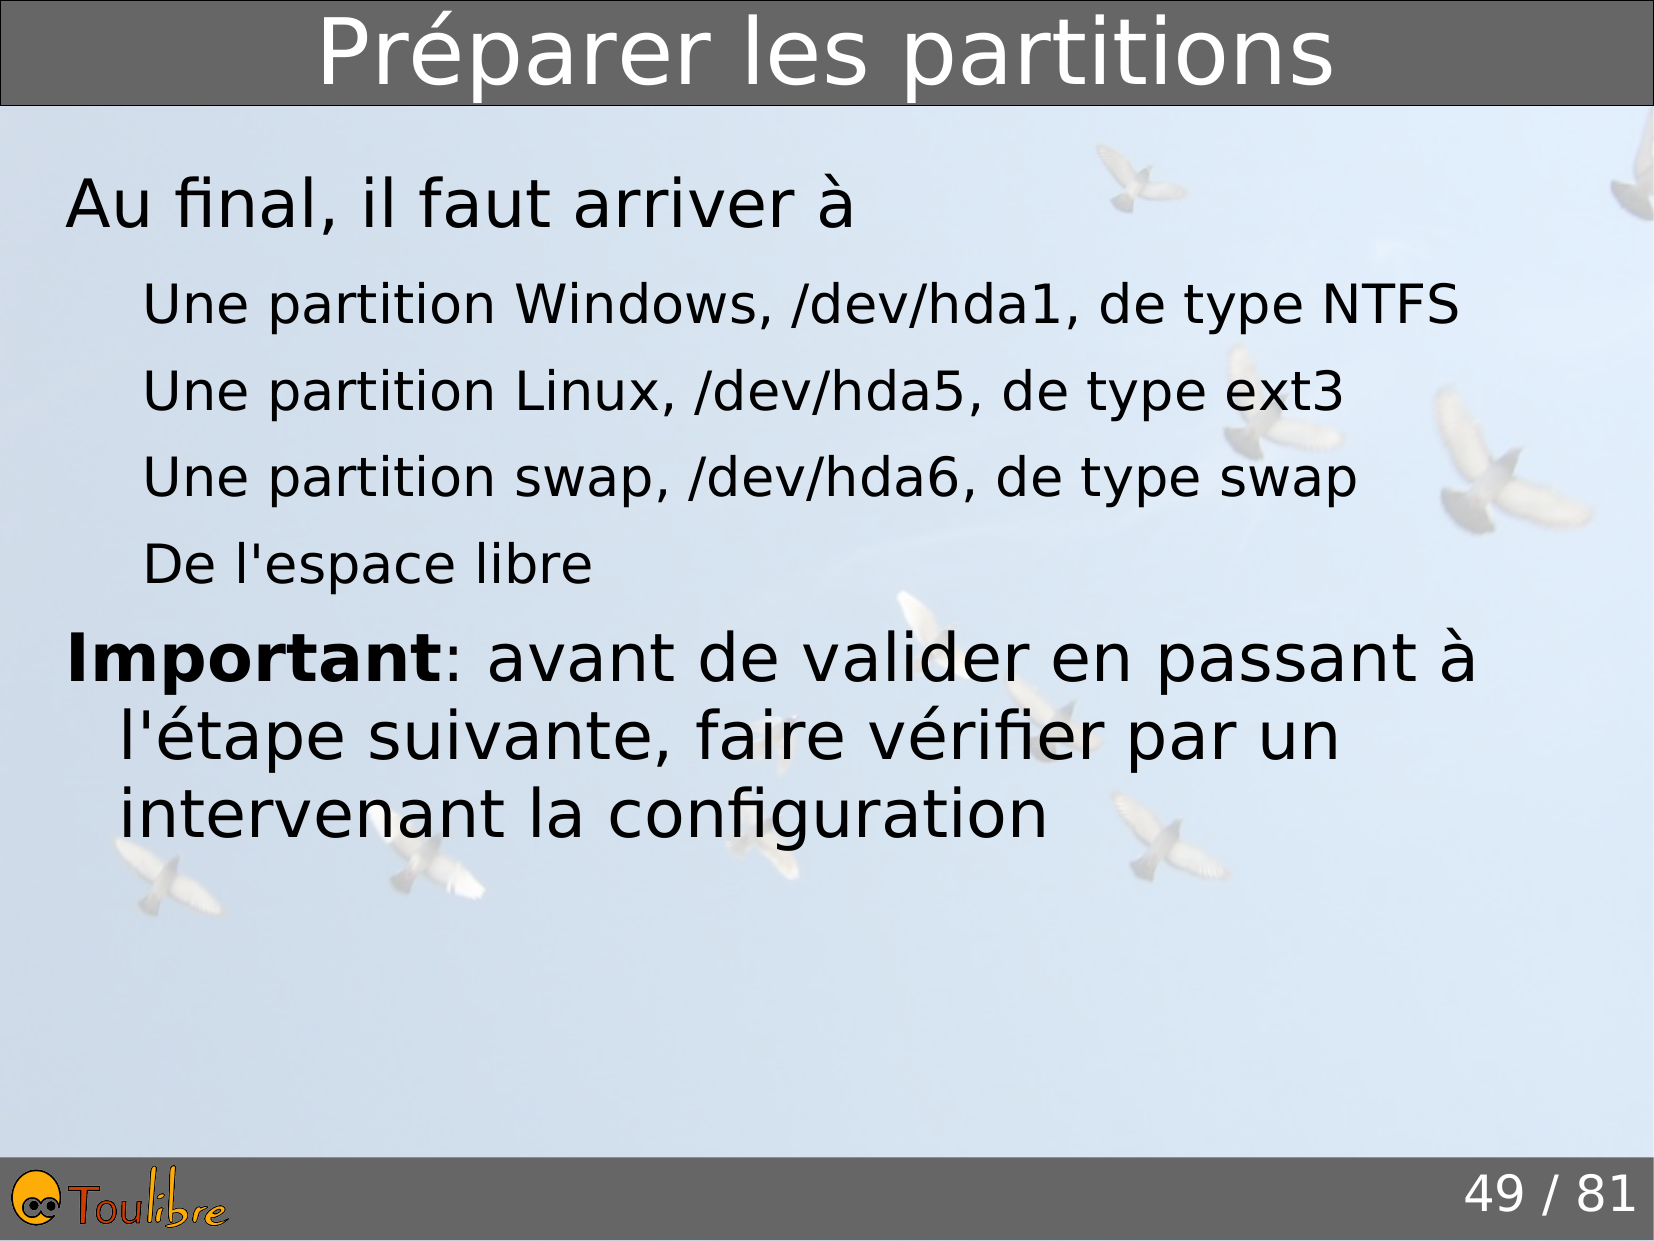

# Préparer les partitions
Au final, il faut arriver à
Une partition Windows, /dev/hda1, de type NTFS
Une partition Linux, /dev/hda5, de type ext3
Une partition swap, /dev/hda6, de type swap
De l'espace libre
Important: avant de valider en passant à l'étape suivante, faire vérifier par un intervenant la configuration